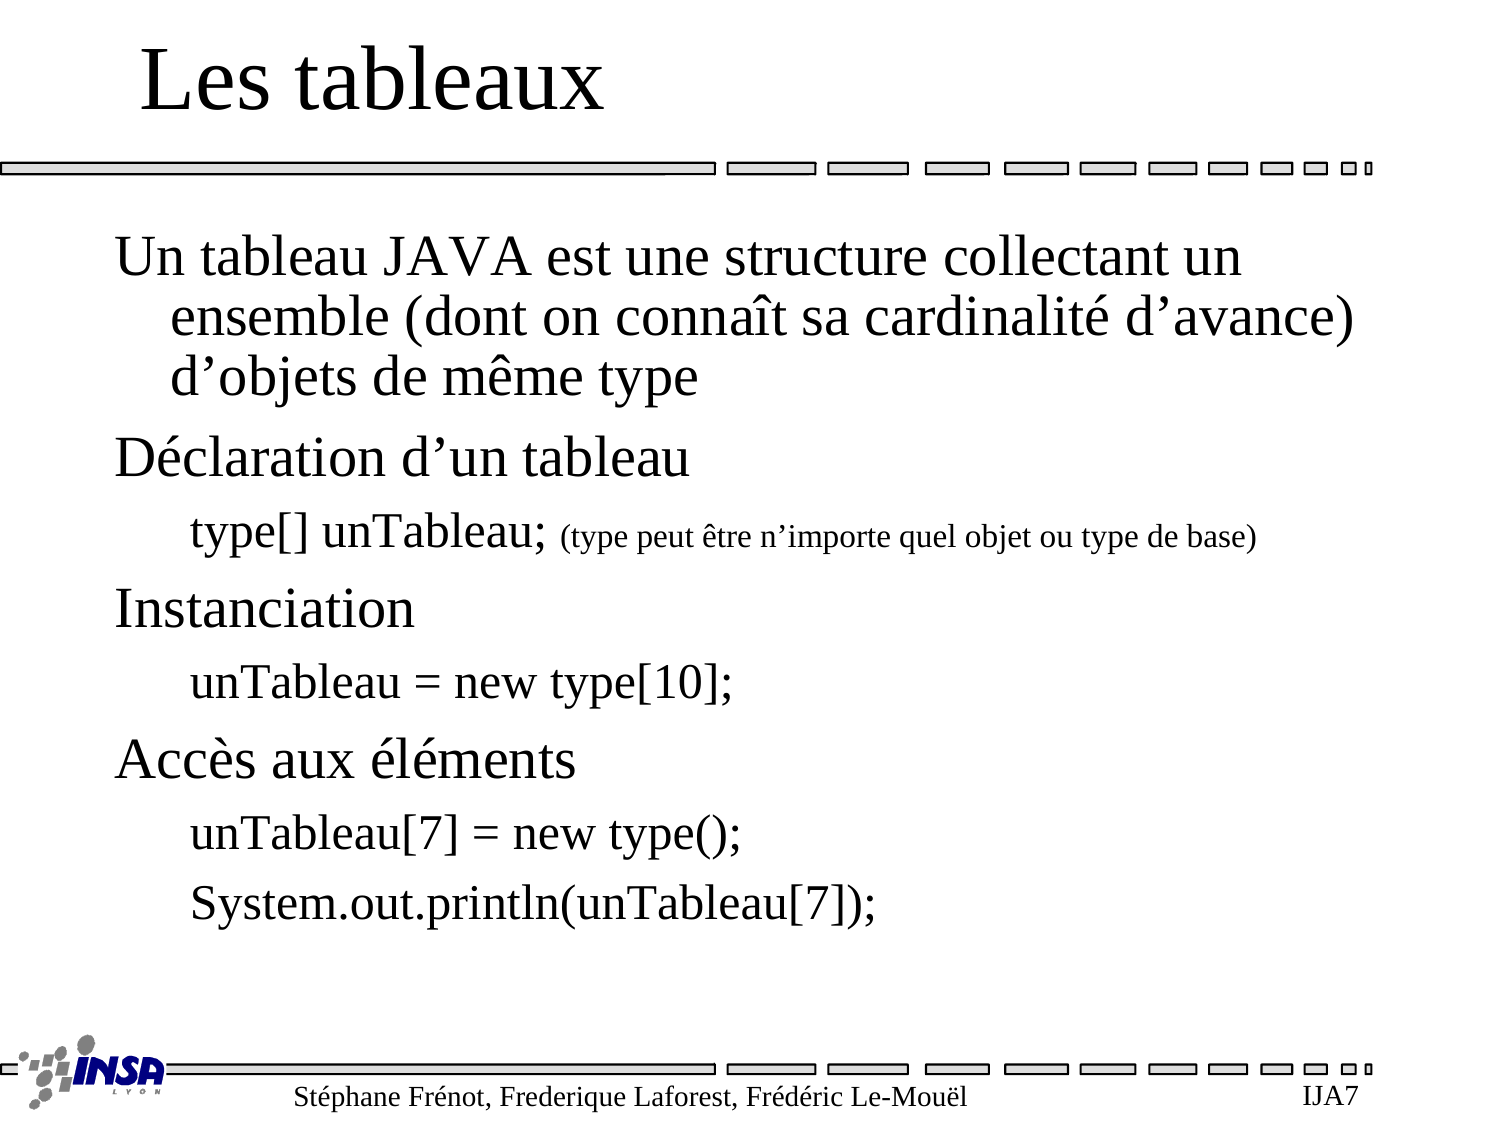

# Les tableaux
Un tableau JAVA est une structure collectant un ensemble (dont on connaît sa cardinalité d’avance) d’objets de même type
Déclaration d’un tableau
type[] unTableau; (type peut être n’importe quel objet ou type de base)
Instanciation
unTableau = new type[10];
Accès aux éléments
unTableau[7] = new type();
System.out.println(unTableau[7]);